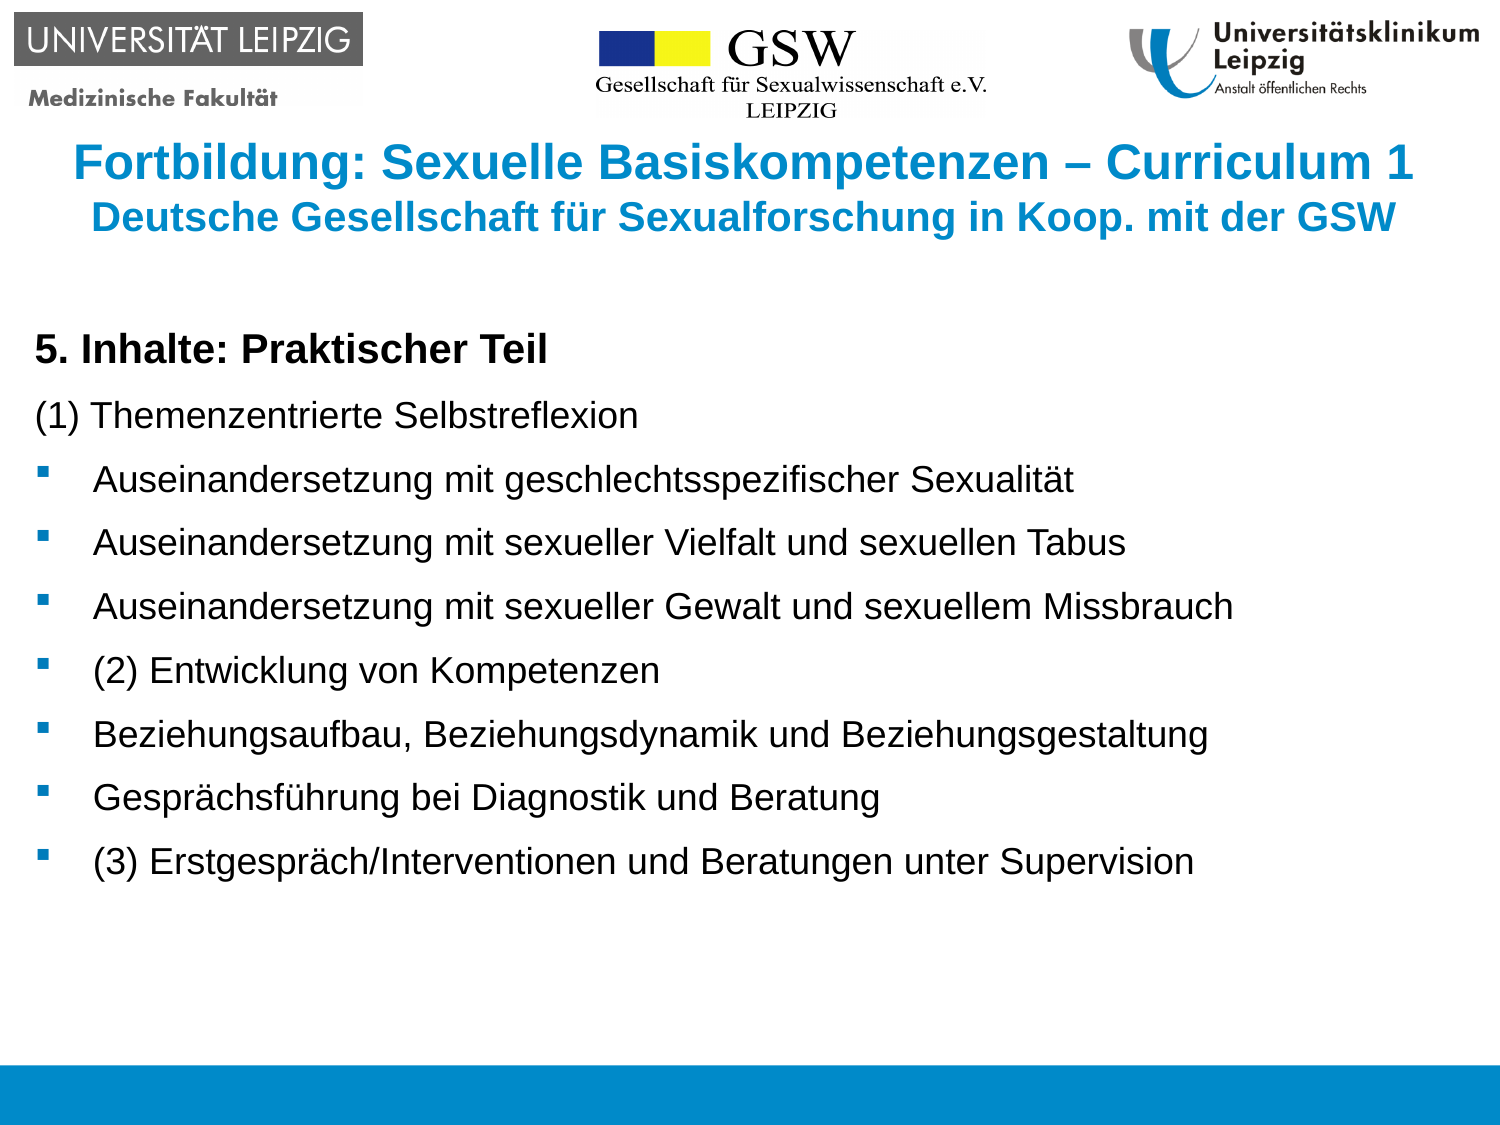

© Universitätsmedizin Leipzig
# Fortbildung: Sexuelle Basiskompetenzen – Curriculum 1 Deutsche Gesellschaft für Sexualforschung in Koop. mit der GSW
5. Inhalte: Praktischer Teil
(1) Themenzentrierte Selbstreflexion
Auseinandersetzung mit geschlechtsspezifischer Sexualität
Auseinandersetzung mit sexueller Vielfalt und sexuellen Tabus
Auseinandersetzung mit sexueller Gewalt und sexuellem Missbrauch
(2) Entwicklung von Kompetenzen
Beziehungsaufbau, Beziehungsdynamik und Beziehungsgestaltung
Gesprächsführung bei Diagnostik und Beratung
(3) Erstgespräch/Interventionen und Beratungen unter Supervision